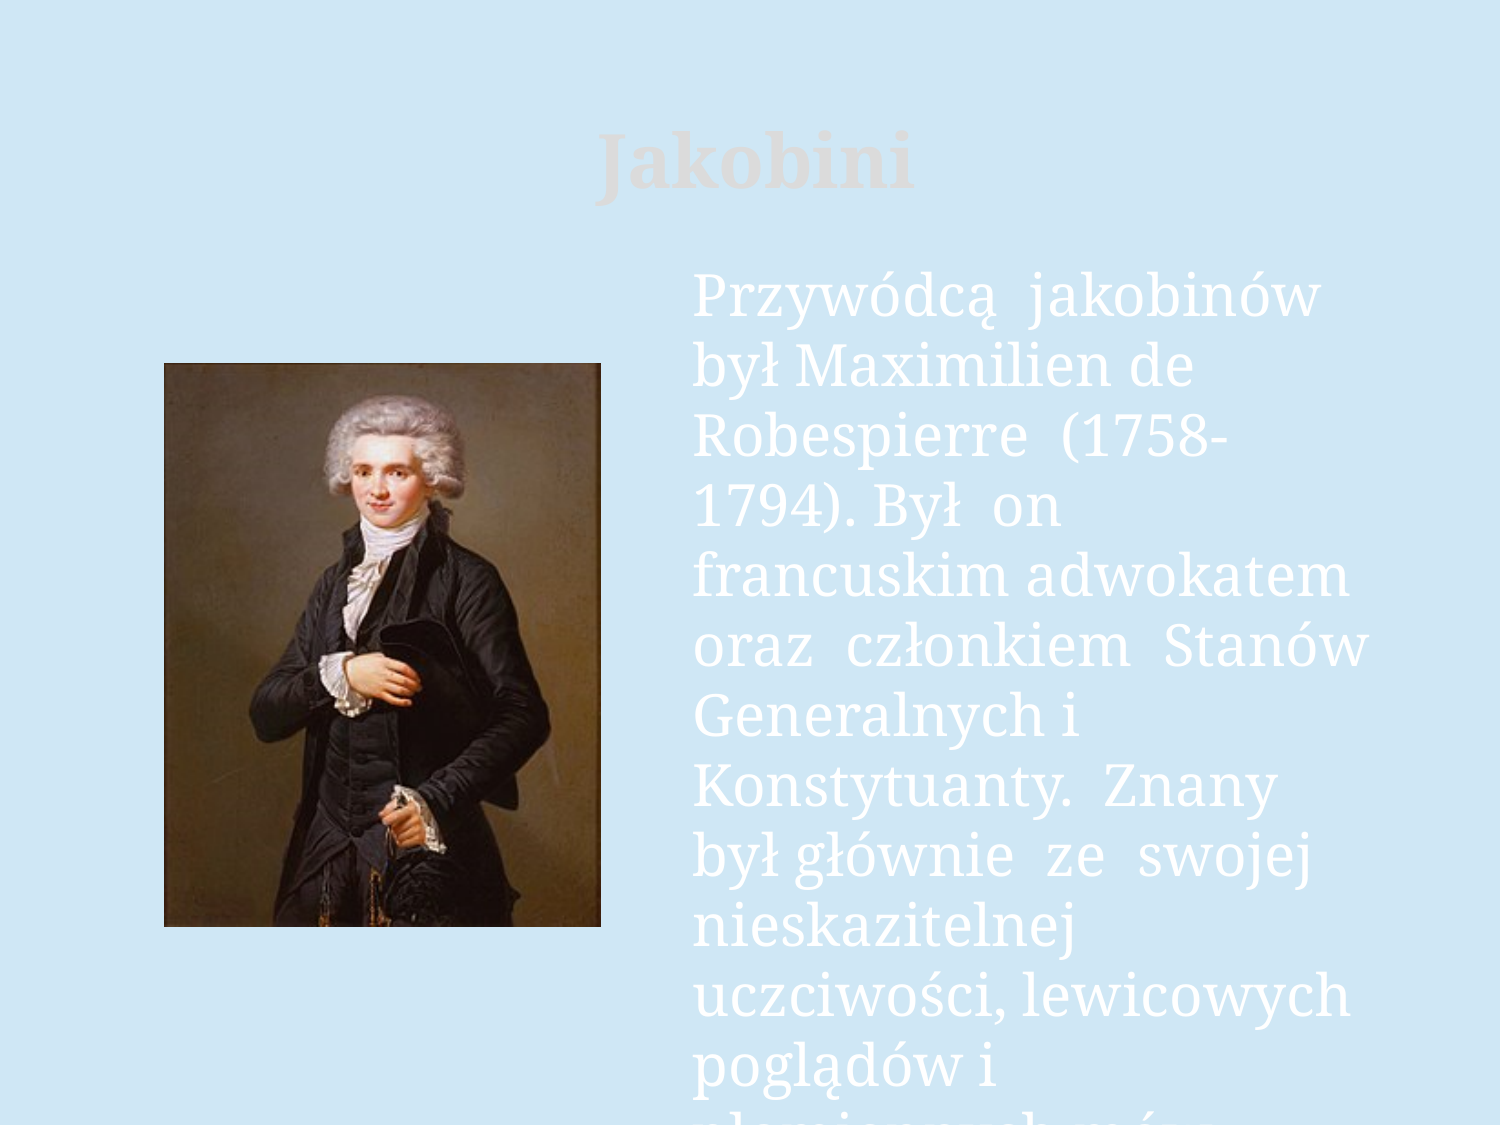

Jakobini
# Przywódcą jakobinów był Maximilien de Robespierre (1758-1794). Był on francuskim adwokatem oraz  członkiem Stanów Generalnych i Konstytuanty. Znany był głównie ze swojej nieskazitelnej uczciwości, lewicowych poglądów i płomiennych mów.